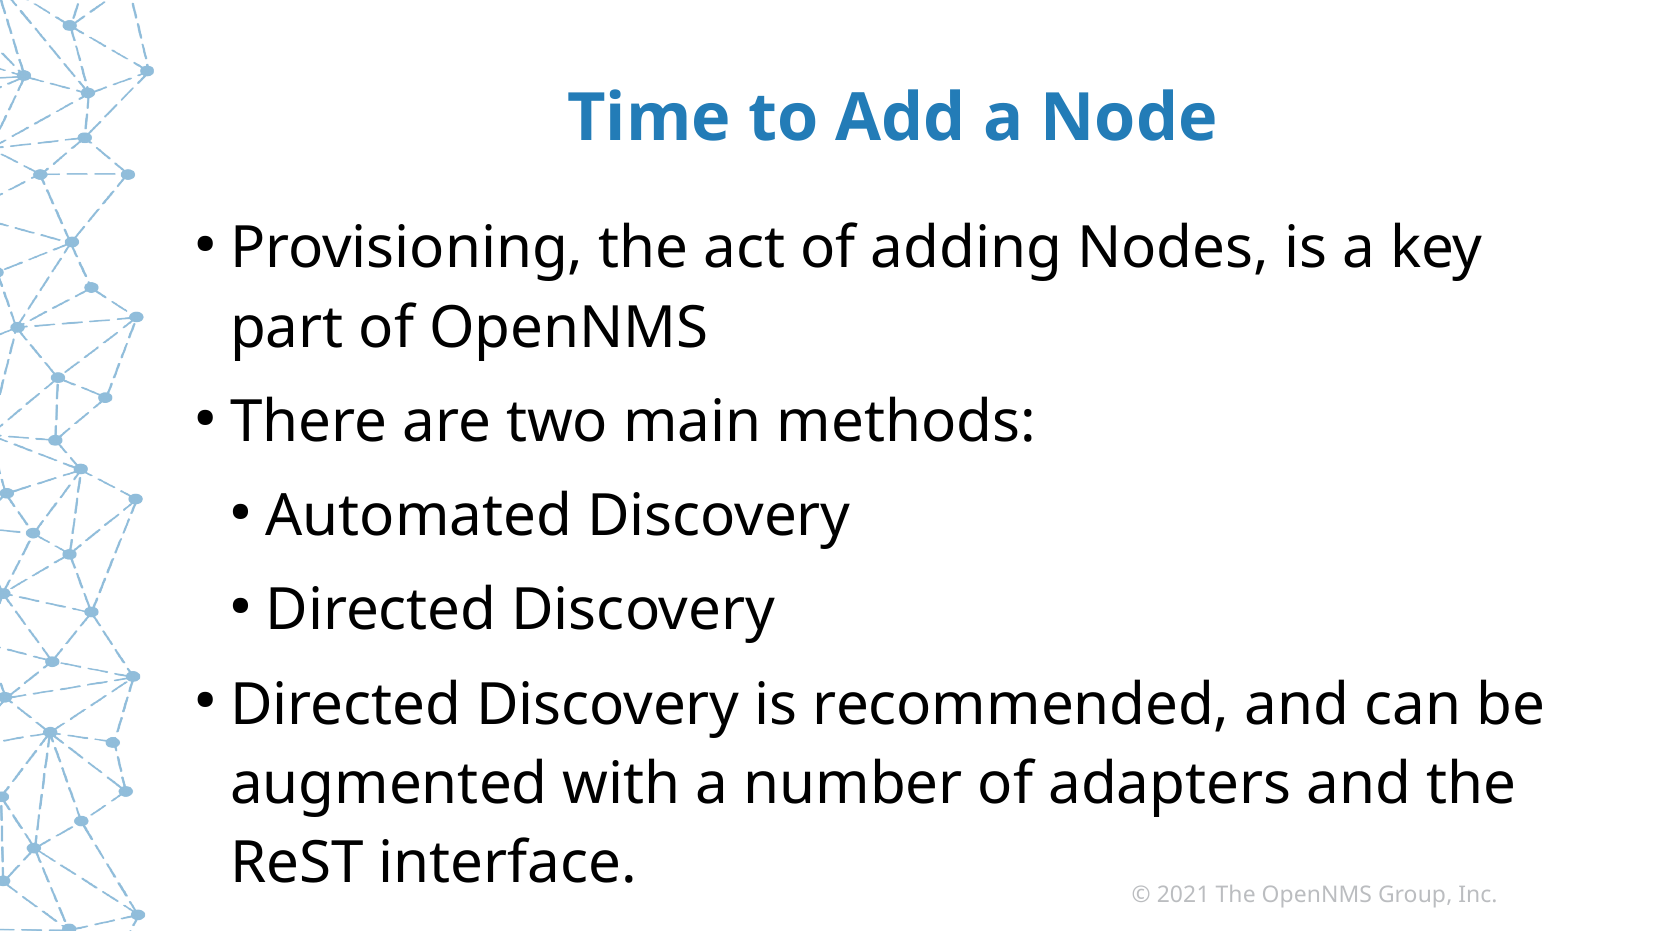

# Time to Add a Node
Provisioning, the act of adding Nodes, is a key part of OpenNMS
There are two main methods:
Automated Discovery
Directed Discovery
Directed Discovery is recommended, and can be augmented with a number of adapters and the ReST interface.